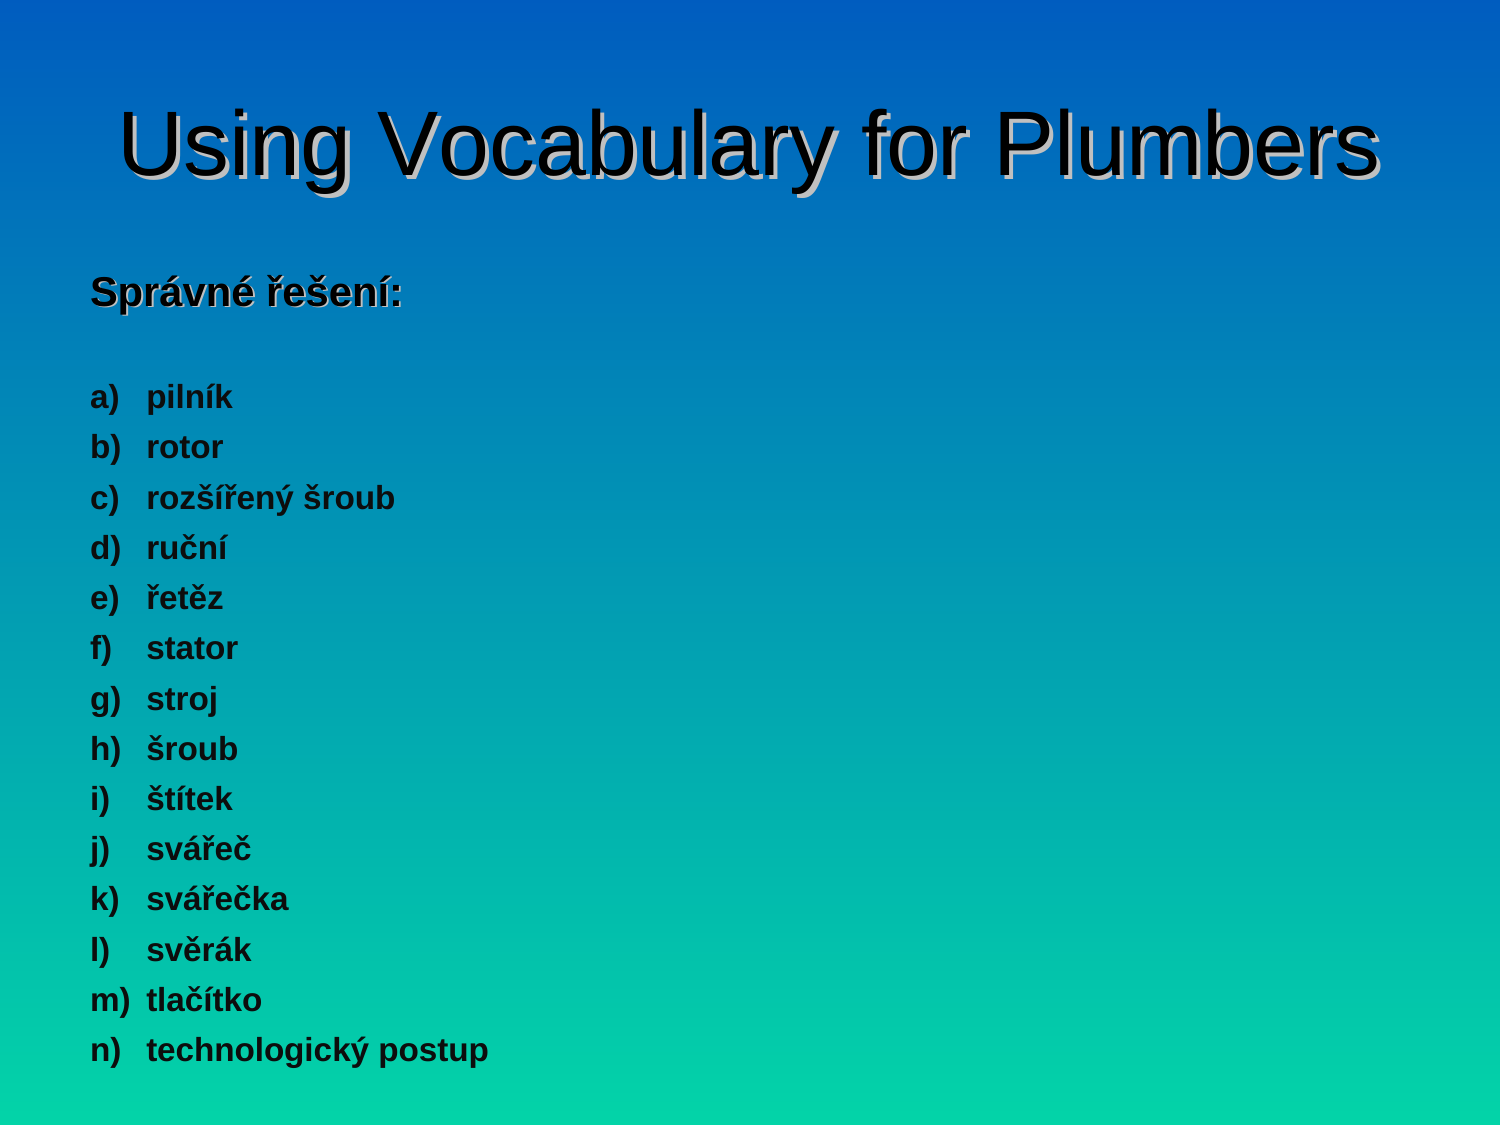

# Using Vocabulary for Plumbers
Správné řešení:
pilník
rotor
rozšířený šroub
ruční
řetěz
stator
stroj
šroub
štítek
svářeč
svářečka
svěrák
tlačítko
technologický postup